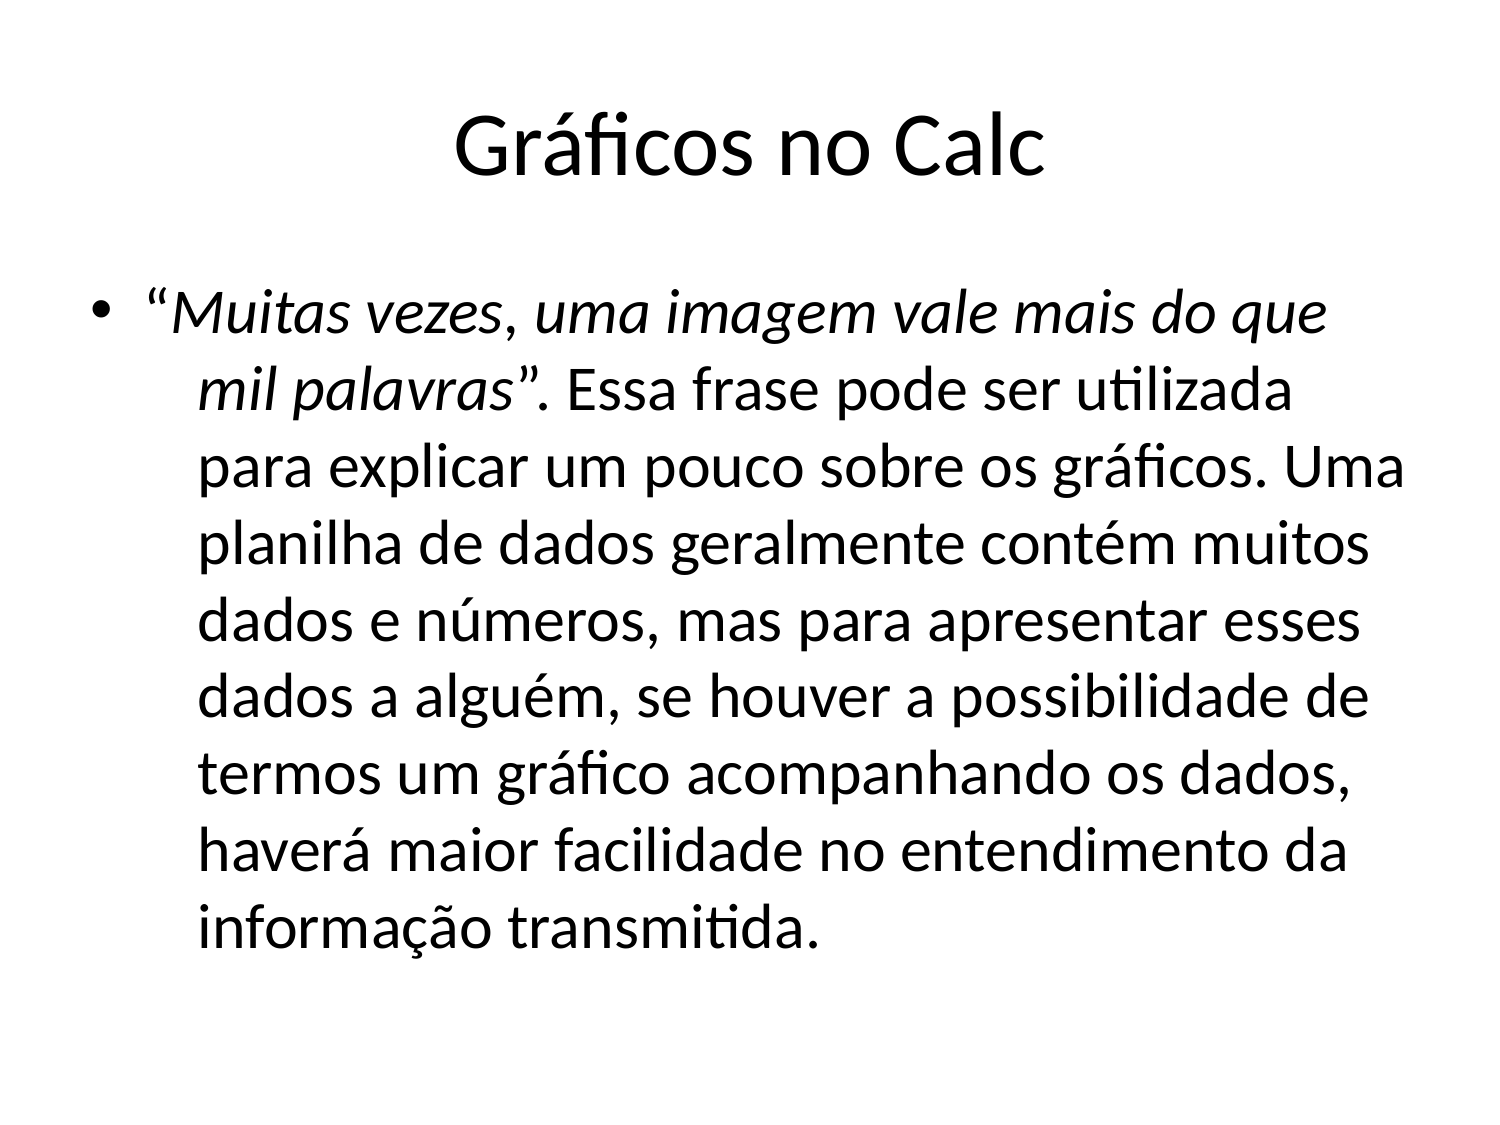

# Gráficos no Calc
“Muitas vezes, uma imagem vale mais do que mil palavras”. Essa frase pode ser utilizada para explicar um pouco sobre os gráficos. Uma planilha de dados geralmente contém muitos dados e números, mas para apresentar esses dados a alguém, se houver a possibilidade de termos um gráfico acompanhando os dados, haverá maior facilidade no entendimento da informação transmitida.